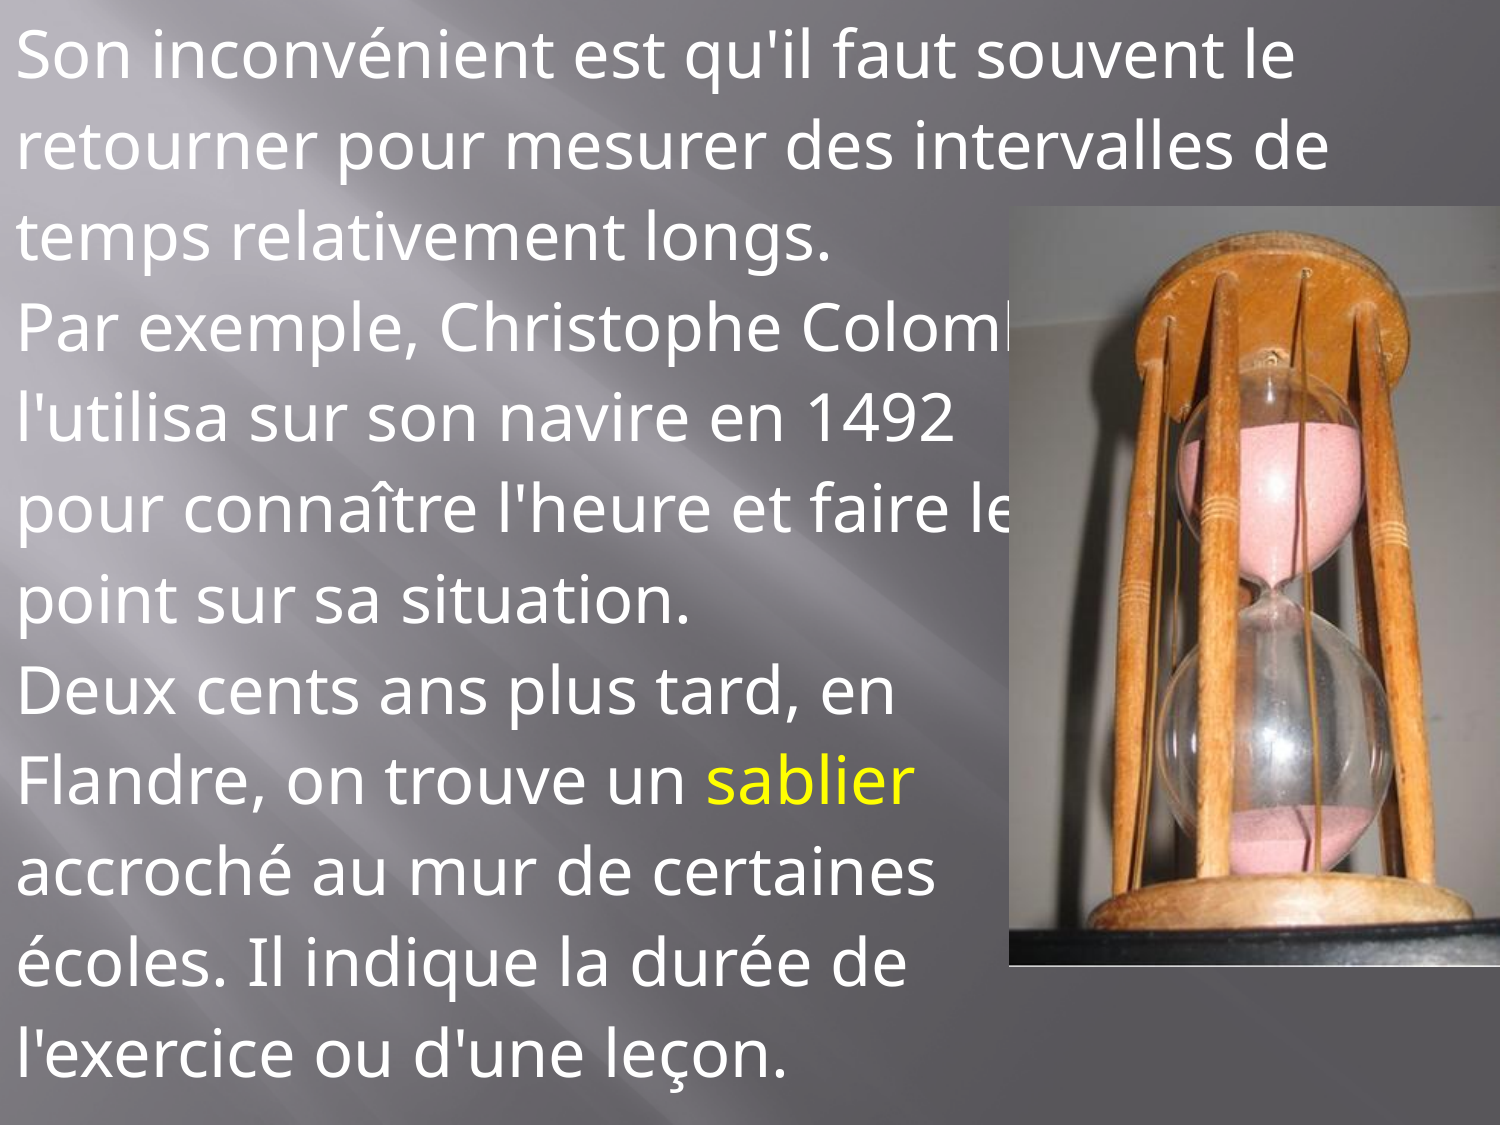

Son inconvénient est qu'il faut souvent le retourner pour mesurer des intervalles de temps relativement longs.
Par exemple, Christophe Colomb
l'utilisa sur son navire en 1492
pour connaître l'heure et faire le
point sur sa situation.
Deux cents ans plus tard, en
Flandre, on trouve un sablier
accroché au mur de certaines
écoles. Il indique la durée de
l'exercice ou d'une leçon.